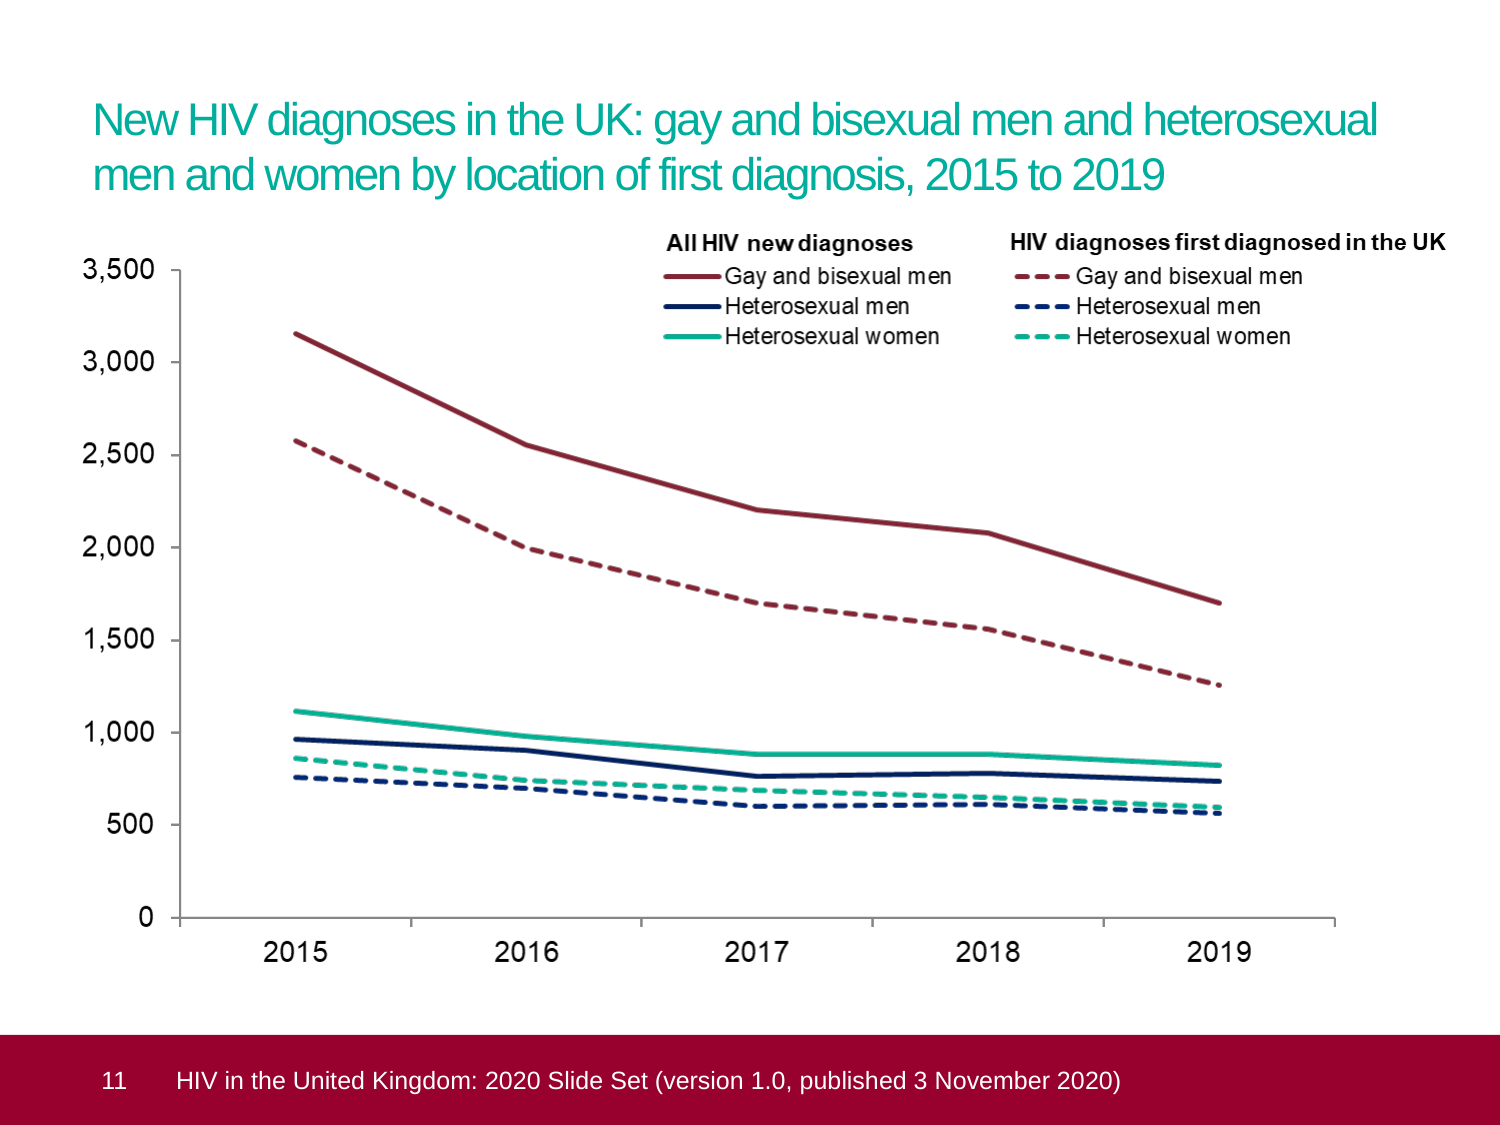

# New HIV diagnoses in the UK: gay and bisexual men and heterosexual men and women by location of first diagnosis, 2015 to 2019
 2
HIV in the United Kingdom: 2020 Slide Set (version 1.0, published 3 November 2020)